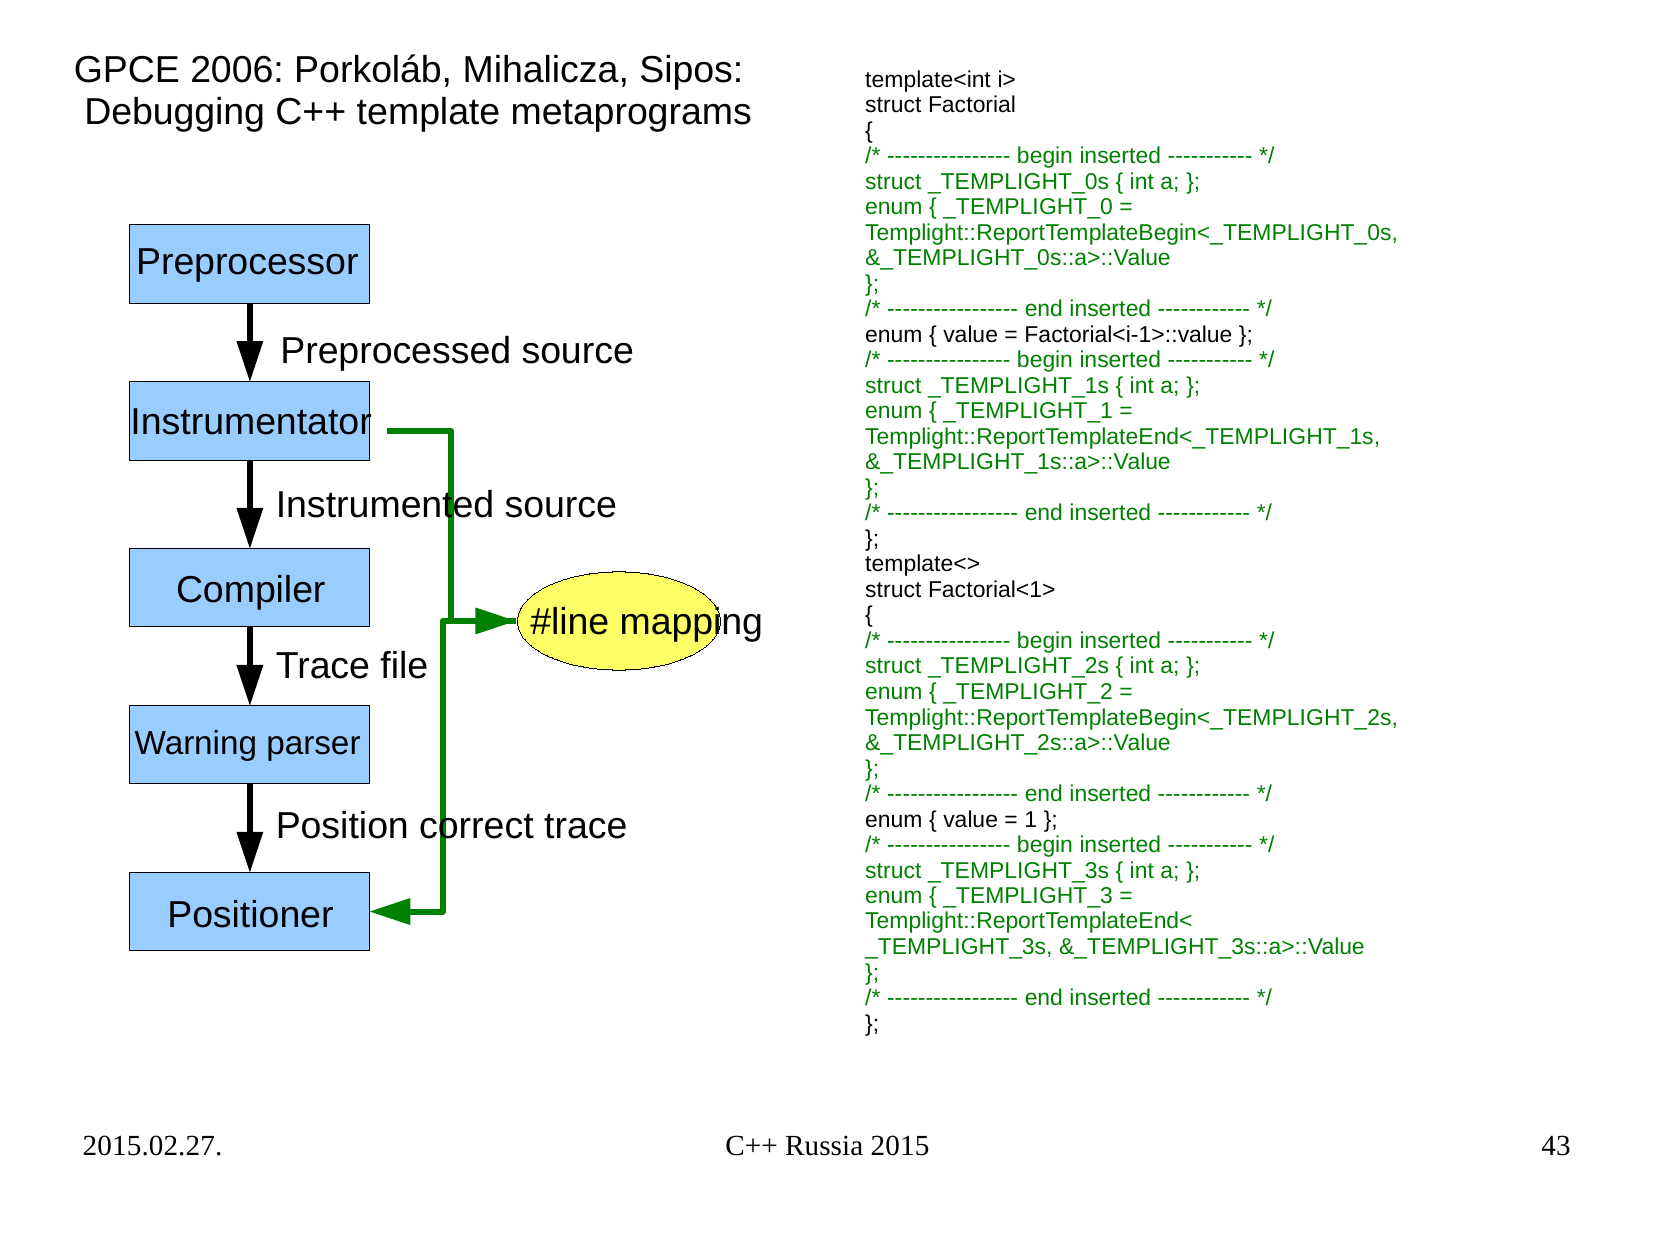

GPCE 2006: Porkoláb, Mihalicza, Sipos:
 Debugging C++ template metaprograms
template<int i>
struct Factorial
{
/* ---------------- begin inserted ----------- */
struct _TEMPLIGHT_0s { int a; };
enum { _TEMPLIGHT_0 =
Templight::ReportTemplateBegin<_TEMPLIGHT_0s, &_TEMPLIGHT_0s::a>::Value
};
/* ----------------- end inserted ------------ */
enum { value = Factorial<i-1>::value };
/* ---------------- begin inserted ----------- */
struct _TEMPLIGHT_1s { int a; };
enum { _TEMPLIGHT_1 =
Templight::ReportTemplateEnd<_TEMPLIGHT_1s, &_TEMPLIGHT_1s::a>::Value
};
/* ----------------- end inserted ------------ */
};
template<>
struct Factorial<1>
{
/* ---------------- begin inserted ----------- */
struct _TEMPLIGHT_2s { int a; };
enum { _TEMPLIGHT_2 =
Templight::ReportTemplateBegin<_TEMPLIGHT_2s, &_TEMPLIGHT_2s::a>::Value
};
/* ----------------- end inserted ------------ */
enum { value = 1 };
/* ---------------- begin inserted ----------- */
struct _TEMPLIGHT_3s { int a; };
enum { _TEMPLIGHT_3 =
Templight::ReportTemplateEnd<
_TEMPLIGHT_3s, &_TEMPLIGHT_3s::a>::Value
};
/* ----------------- end inserted ------------ */
};
Preprocessor
#
Preprocessed source
Instrumentator
Instrumented source
Compiler
#line mapping
Trace file
Warning parser
Position correct trace
Positioner
2015.02.27.
C++ Russia 2015
43